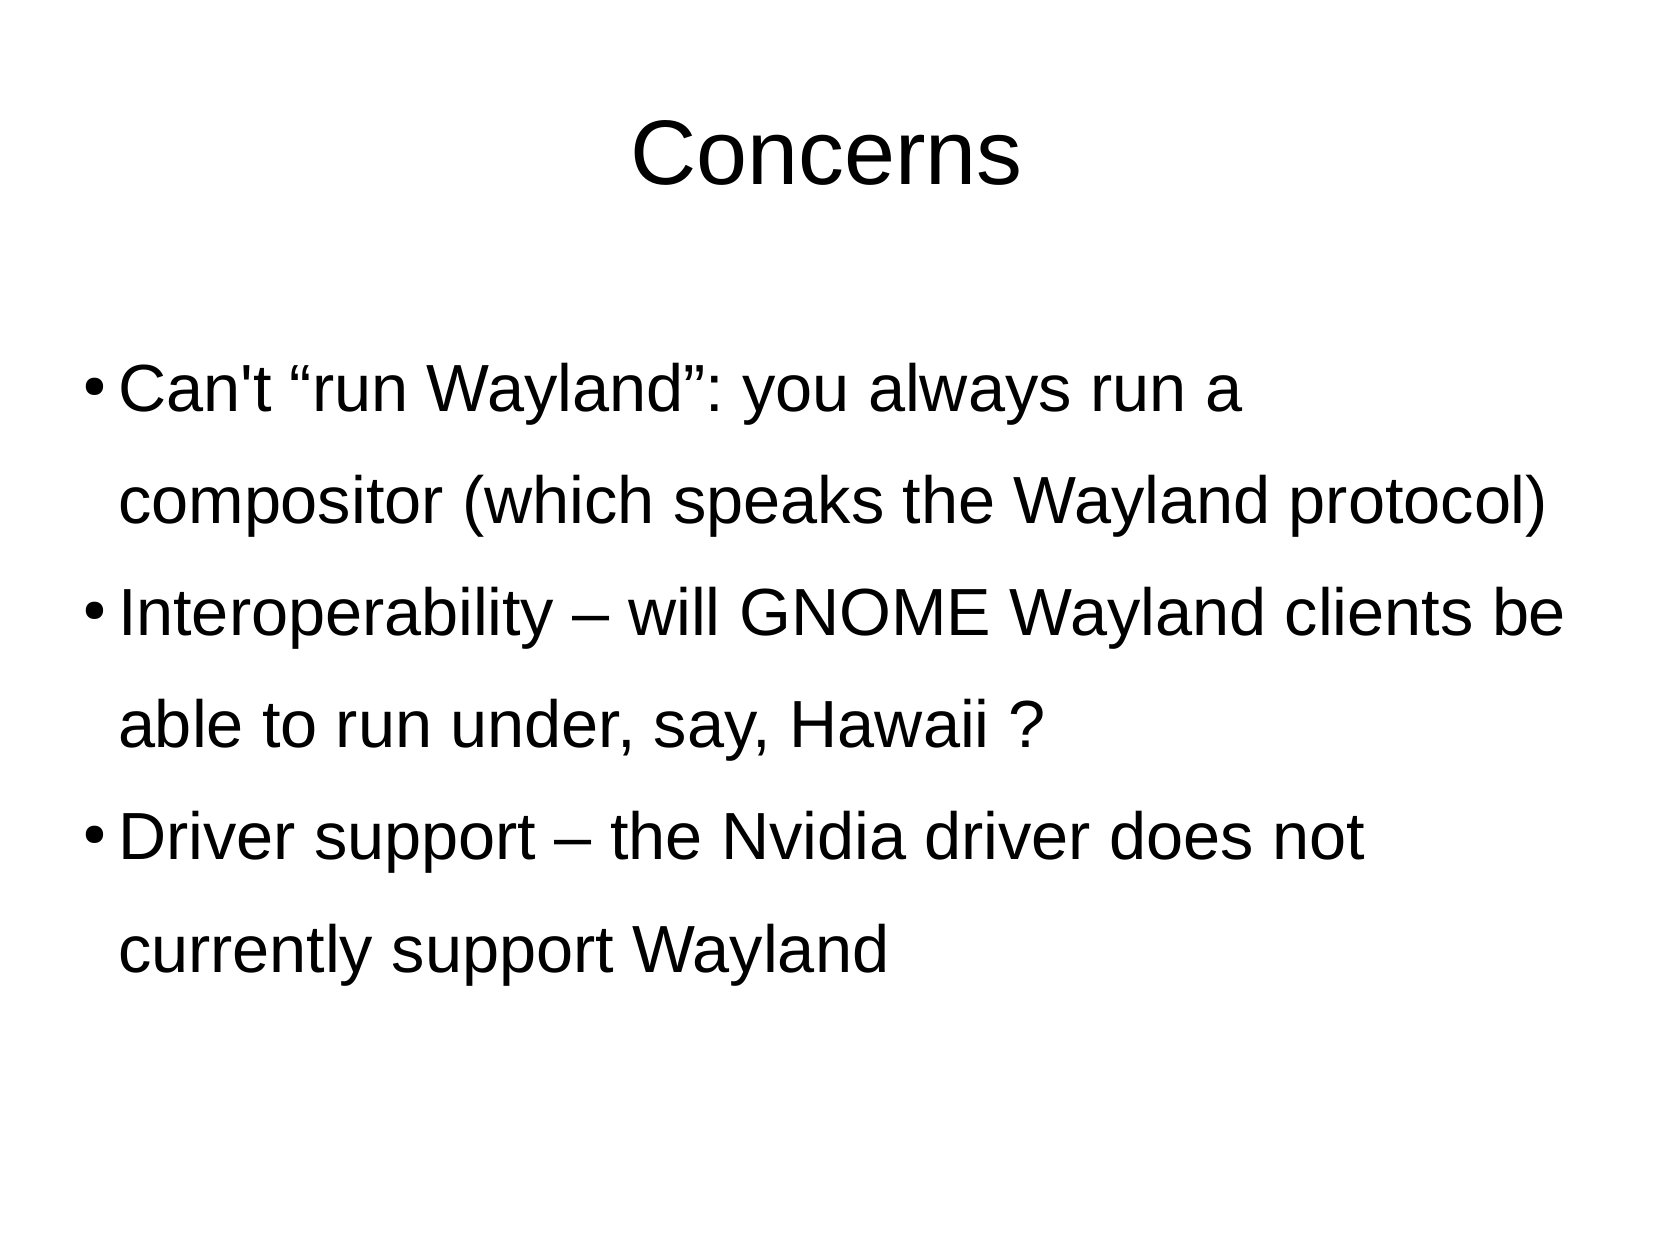

# Concerns
Can't “run Wayland”: you always run a compositor (which speaks the Wayland protocol)
Interoperability – will GNOME Wayland clients be able to run under, say, Hawaii ?
Driver support – the Nvidia driver does not currently support Wayland